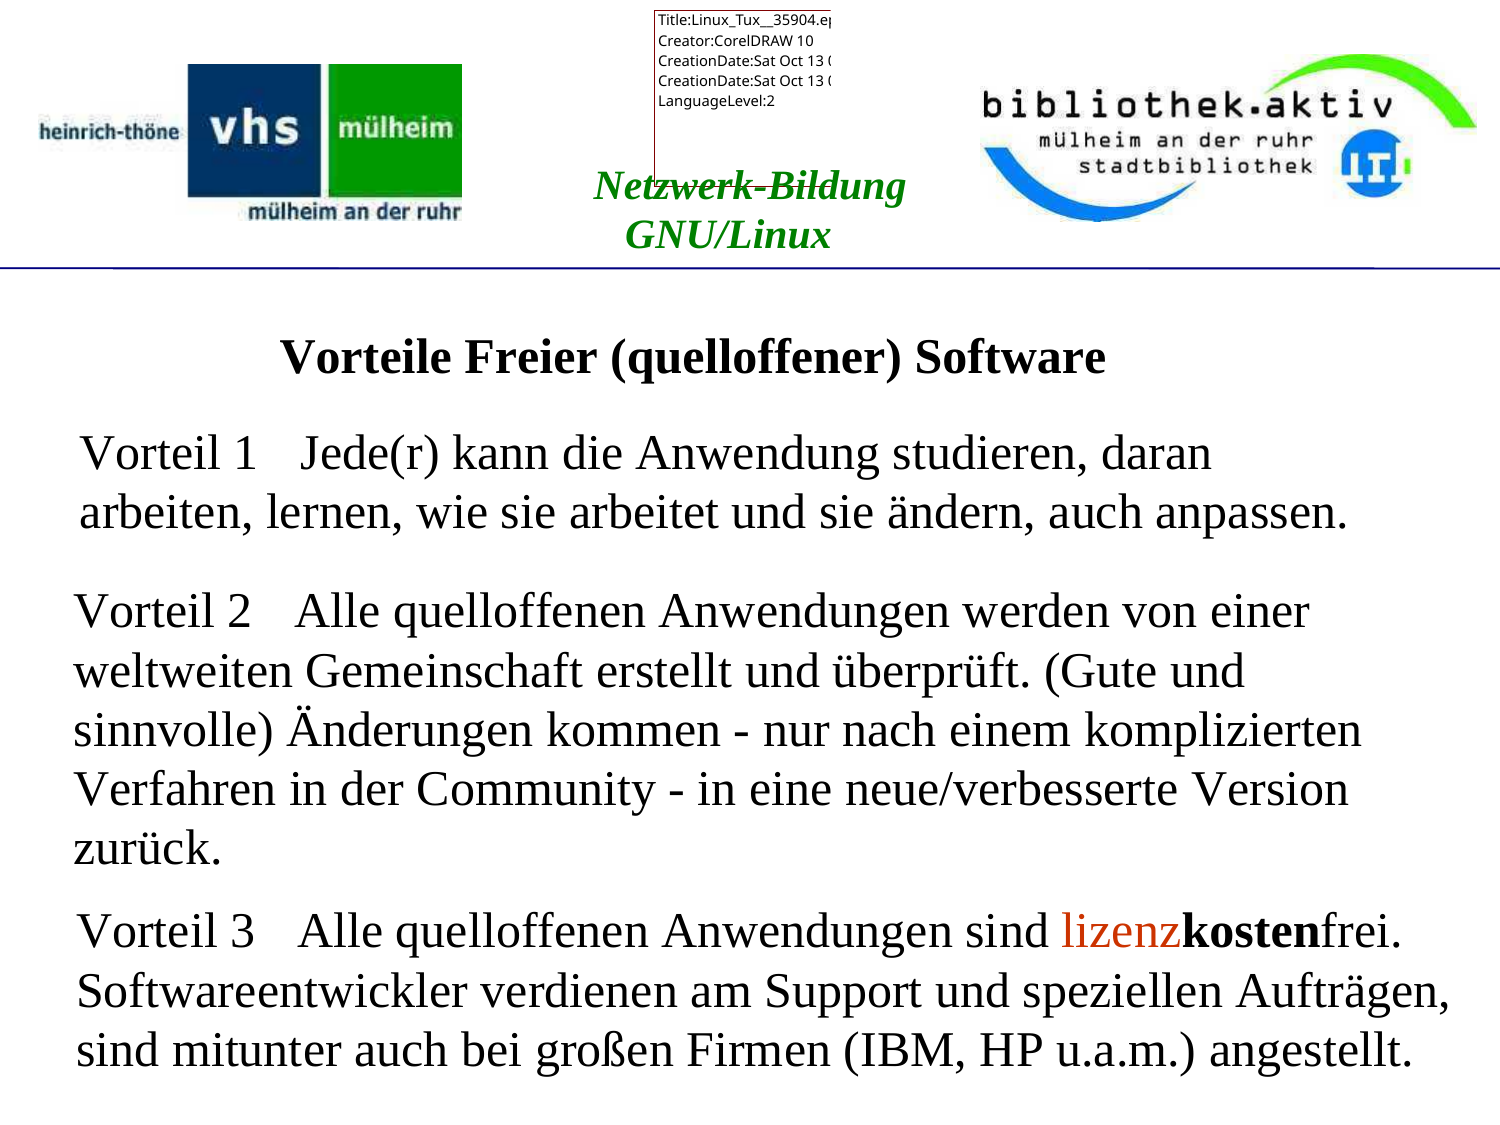

Netzwerk-Bildung
 GNU/Linux
Vorteile Freier (quelloffener) Software
Vorteil 1 	Jede(r) kann die Anwendung studieren, daran arbeiten, lernen, wie sie arbeitet und sie ändern, auch anpassen.
Vorteil 2 	Alle quelloffenen Anwendungen werden von einer weltweiten Gemeinschaft erstellt und überprüft. (Gute und sinnvolle) Änderungen kommen - nur nach einem komplizierten Verfahren in der Community - in eine neue/verbesserte Version zurück.
Vorteil 3	Alle quelloffenen Anwendungen sind lizenzkostenfrei. Softwareentwickler verdienen am Support und speziellen Aufträgen, sind mitunter auch bei großen Firmen (IBM, HP u.a.m.) angestellt.